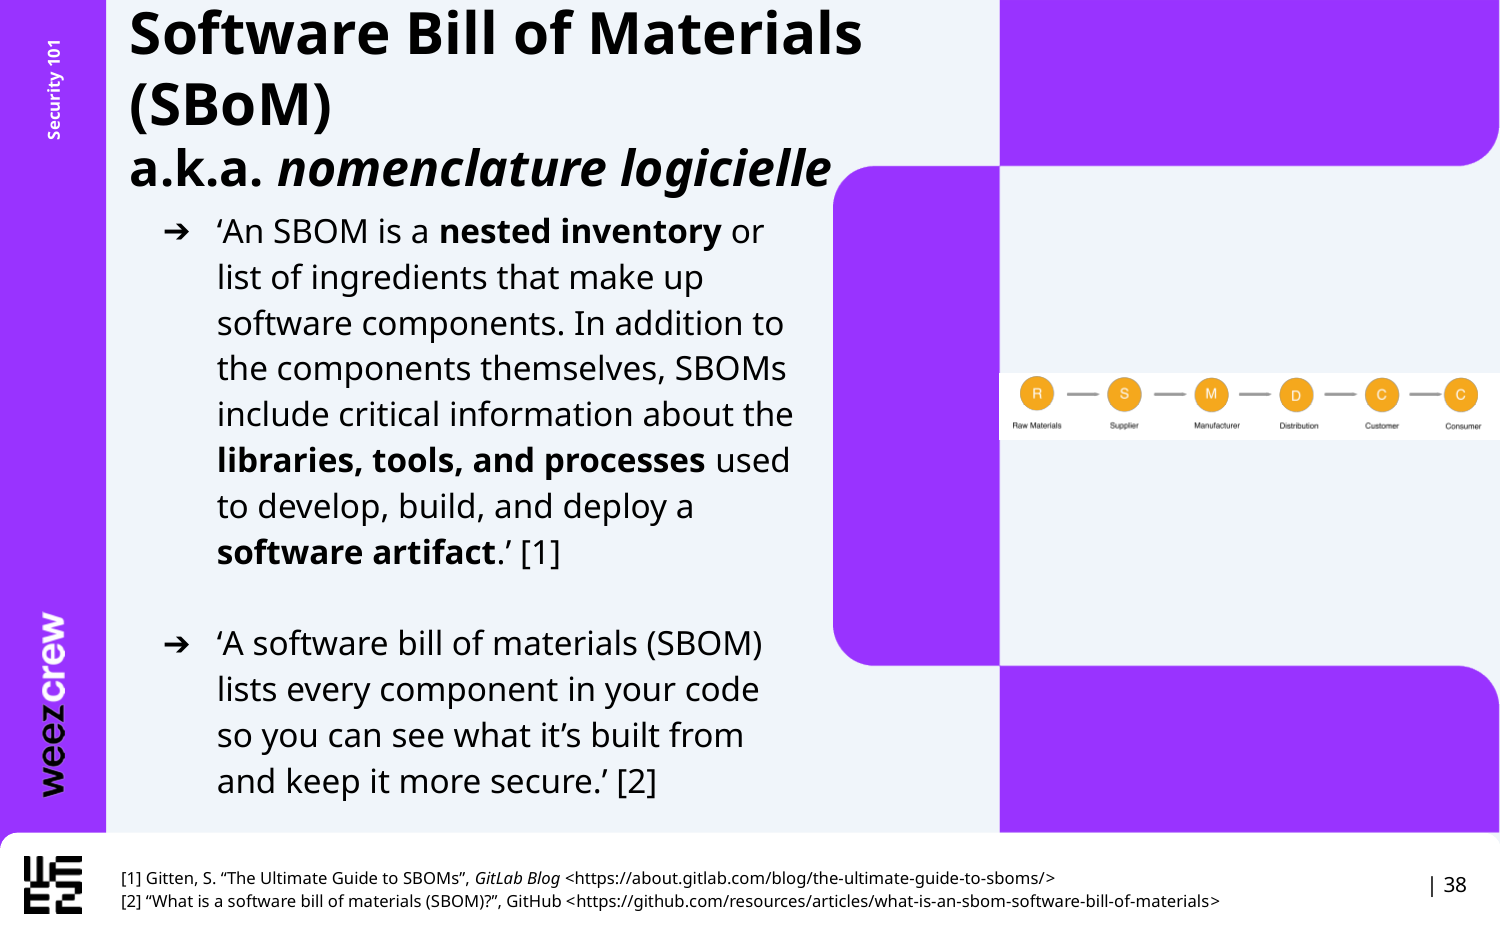

Software Bill of Materials (SBoM)
a.k.a. nomenclature logicielle
‘An SBOM is a nested inventory or list of ingredients that make up software components. In addition to the components themselves, SBOMs include critical information about the libraries, tools, and processes used to develop, build, and deploy a software artifact.’ [1]
‘A software bill of materials (SBOM) lists every component in your code so you can see what it’s built from and keep it more secure.’ [2]
Security 101
# [1] Gitten, S. “The Ultimate Guide to SBOMs”, GitLab Blog <https://about.gitlab.com/blog/the-ultimate-guide-to-sboms/>
[2] “What is a software bill of materials (SBOM)?”, GitHub <https://github.com/resources/articles/what-is-an-sbom-software-bill-of-materials>